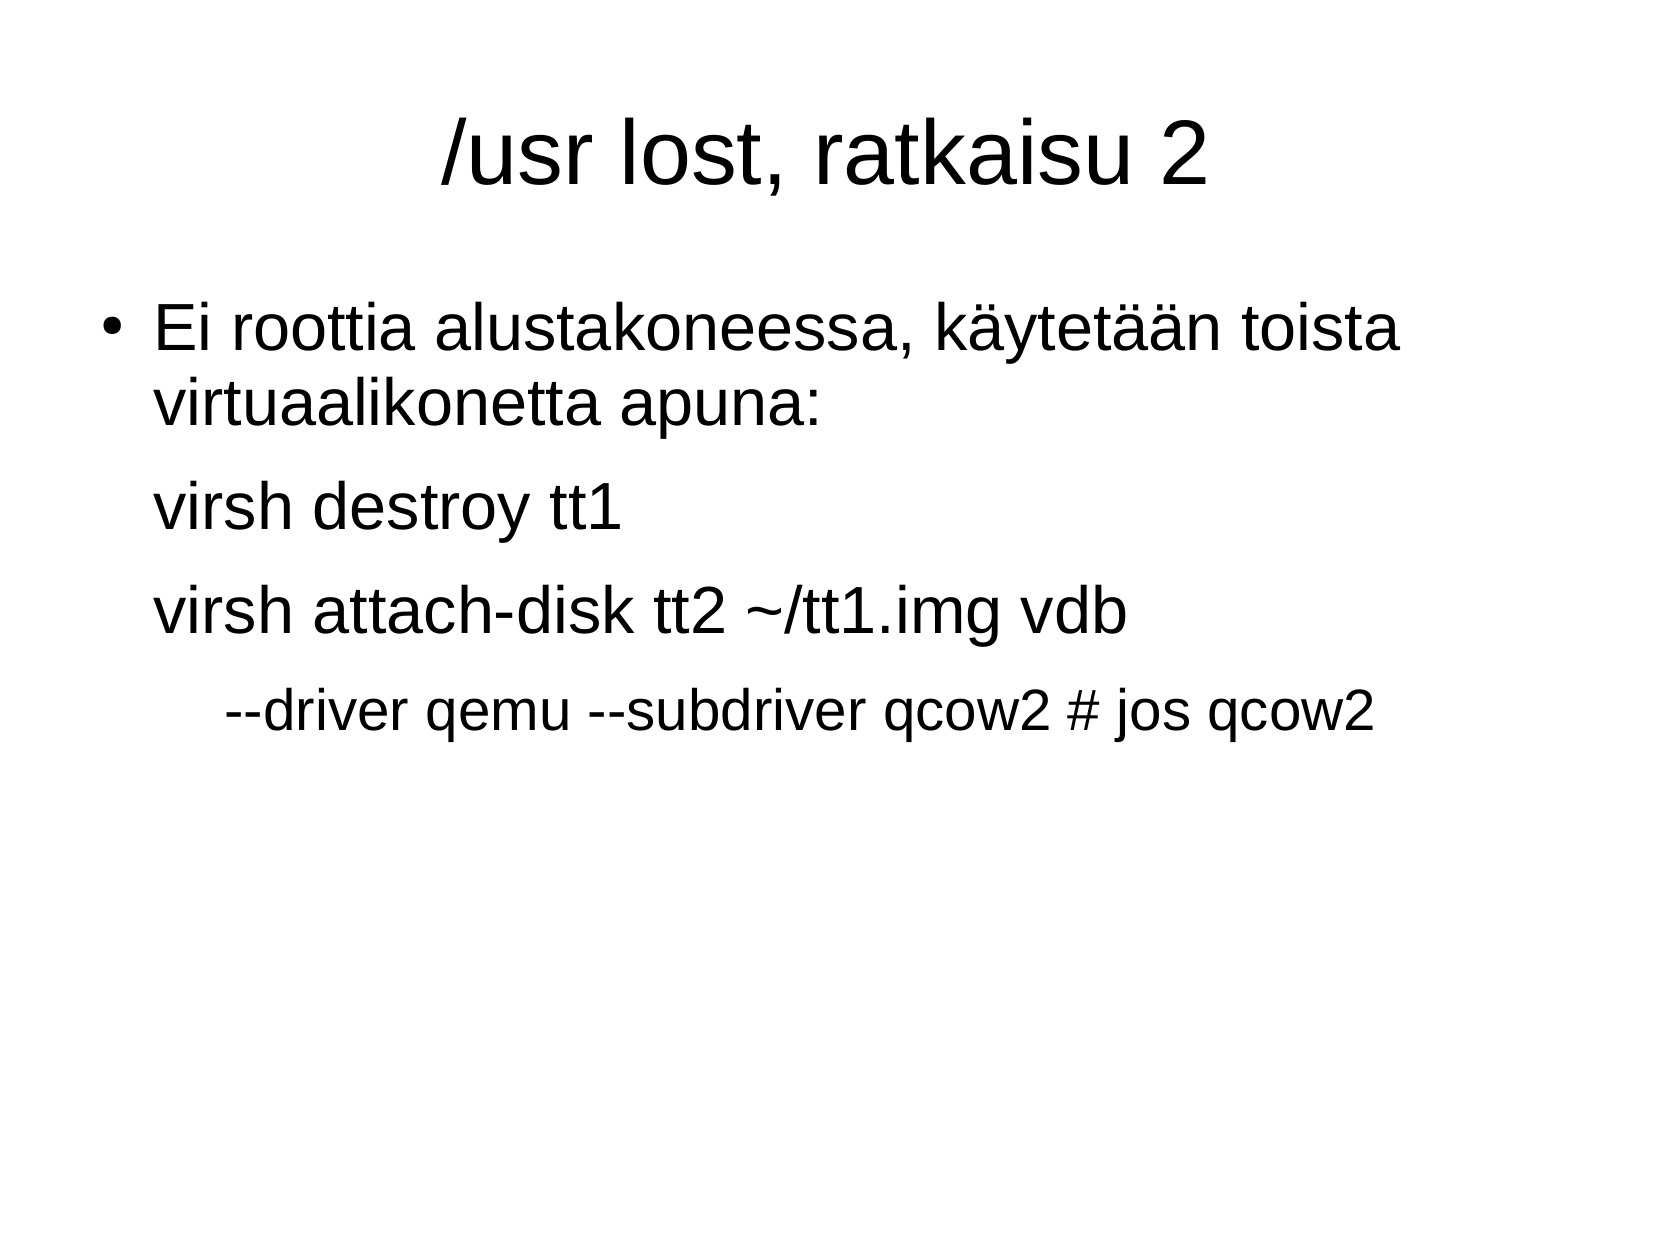

# /usr lost, ratkaisu 2
Ei roottia alustakoneessa, käytetään toista virtuaalikonetta apuna:
virsh destroy tt1
virsh attach-disk tt2 ~/tt1.img vdb
--driver qemu --subdriver qcow2 # jos qcow2